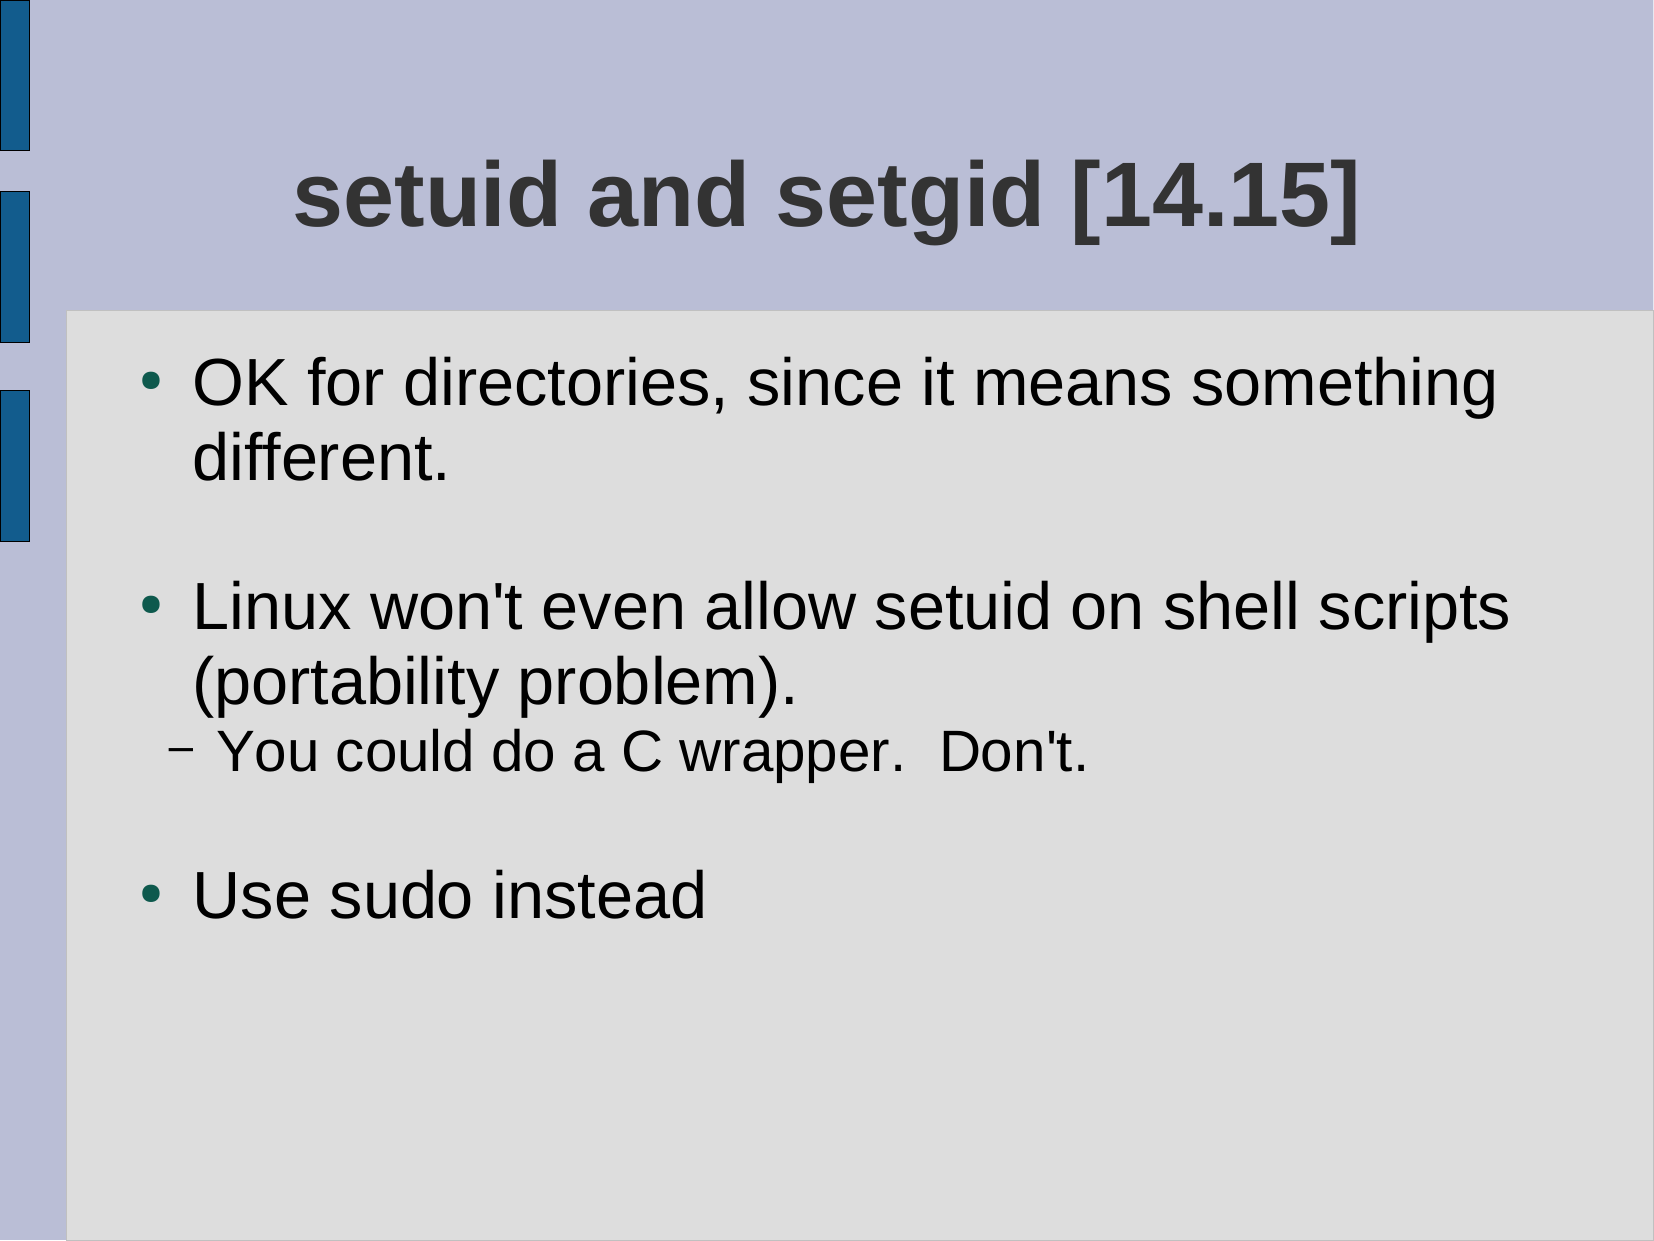

# setuid and setgid [14.15]
OK for directories, since it means something different.
Linux won't even allow setuid on shell scripts (portability problem).
You could do a C wrapper. Don't.
Use sudo instead